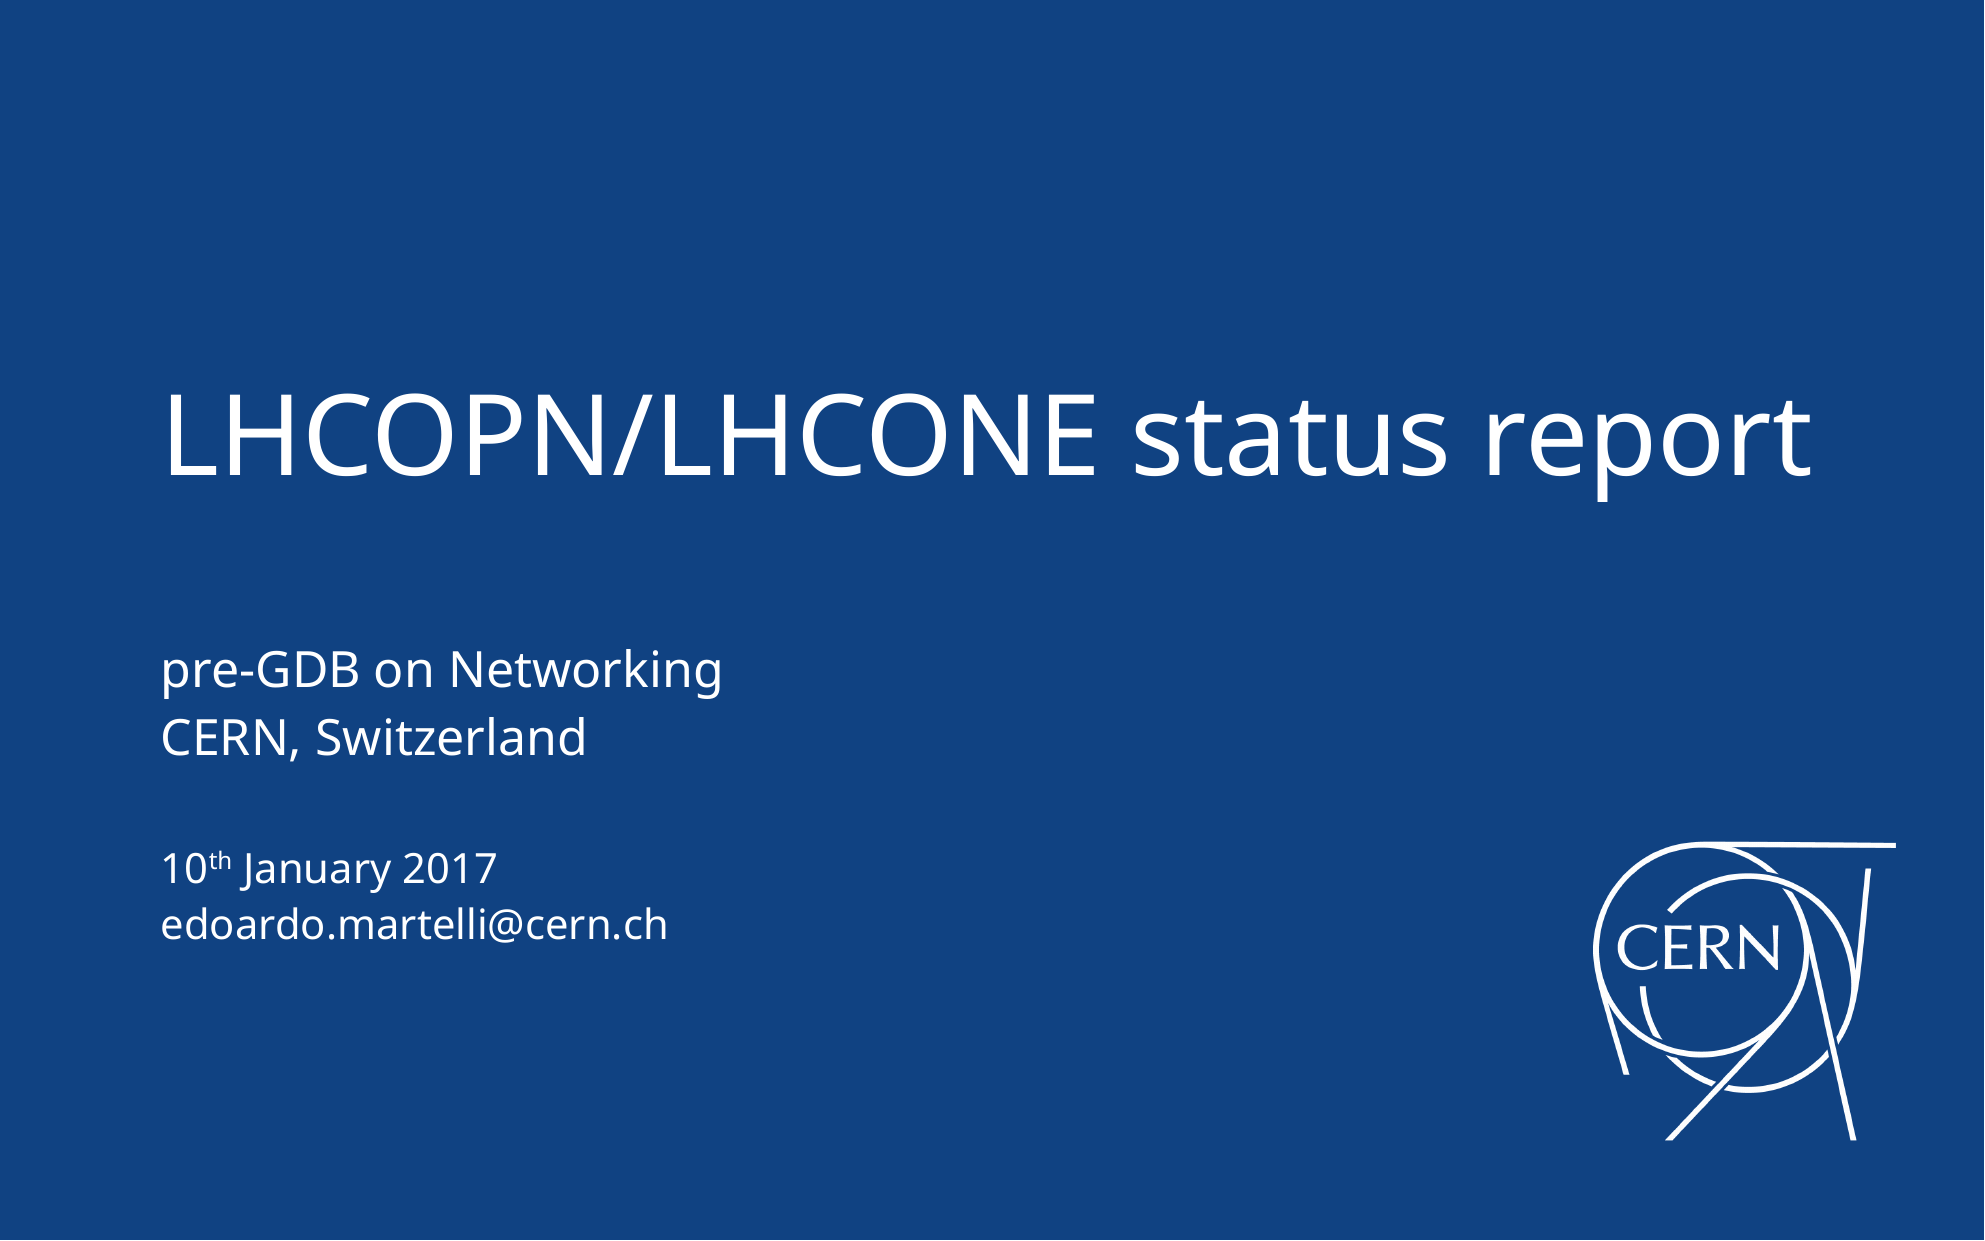

# LHCOPN/LHCONE status report pre-GDB on Networking CERN, Switzerland 10th January 2017 edoardo.martelli@cern.ch